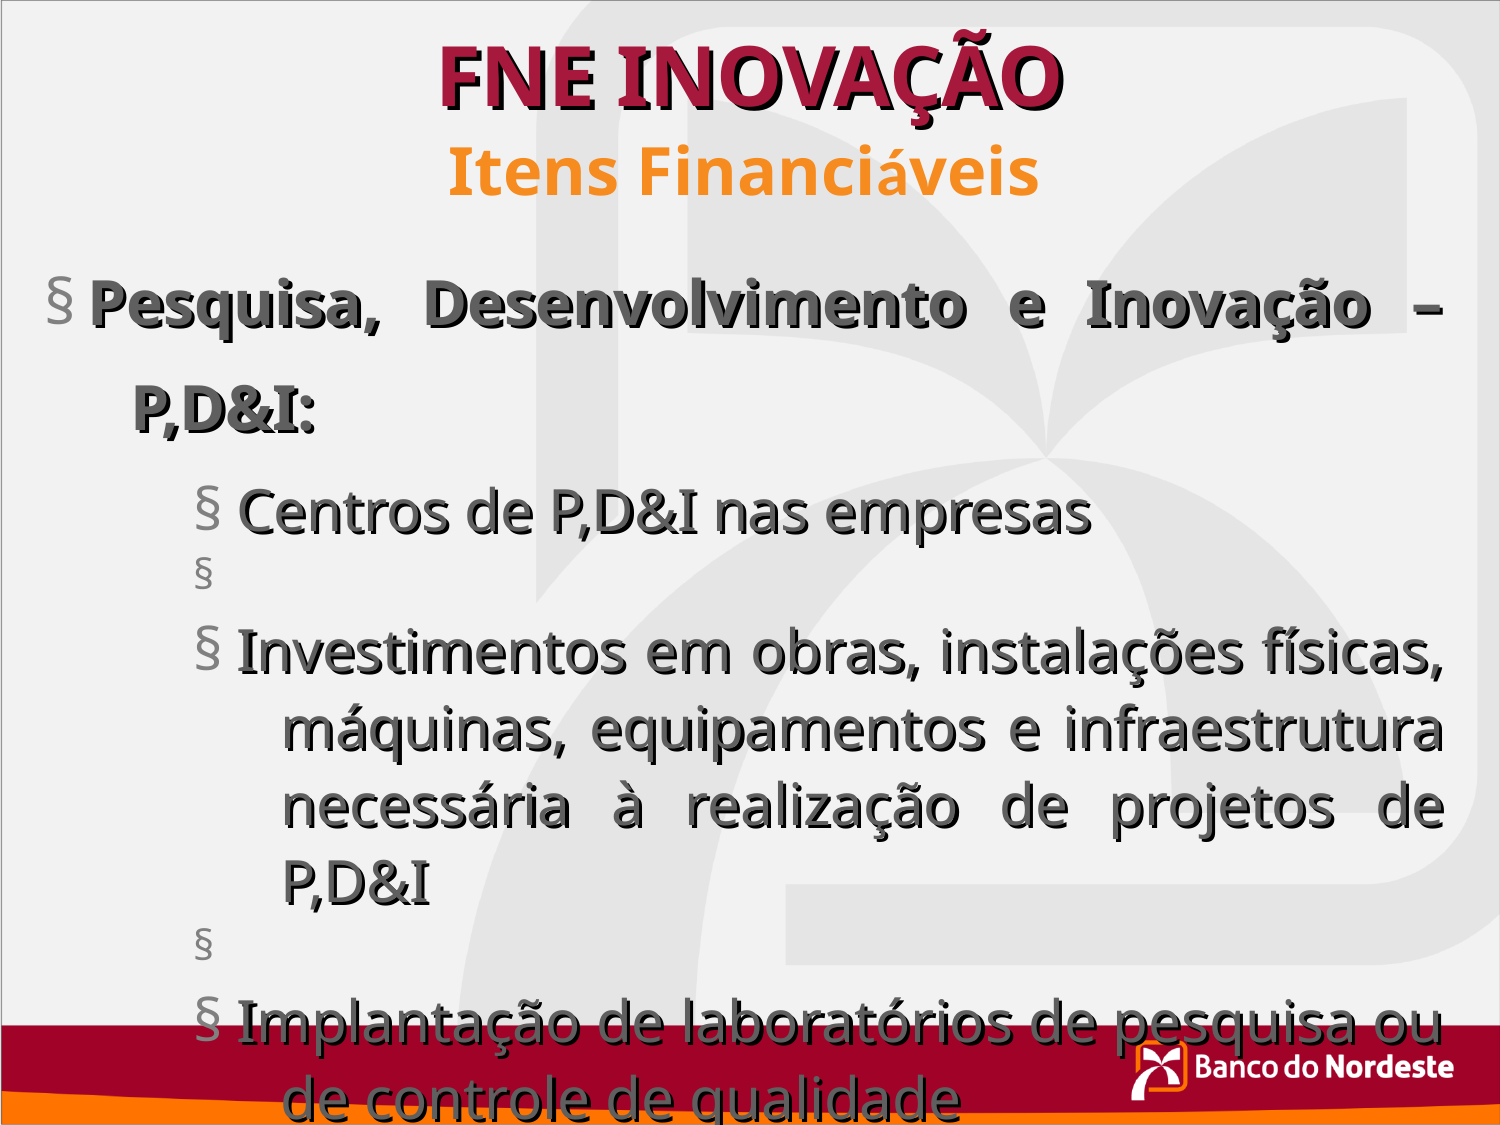

FNE INOVAÇÃO
Itens Financiáveis
Pesquisa, Desenvolvimento e Inovação – P,D&I:
Centros de P,D&I nas empresas
Investimentos em obras, instalações físicas, máquinas, equipamentos e infraestrutura necessária à realização de projetos de P,D&I
Implantação de laboratórios de pesquisa ou de controle de qualidade